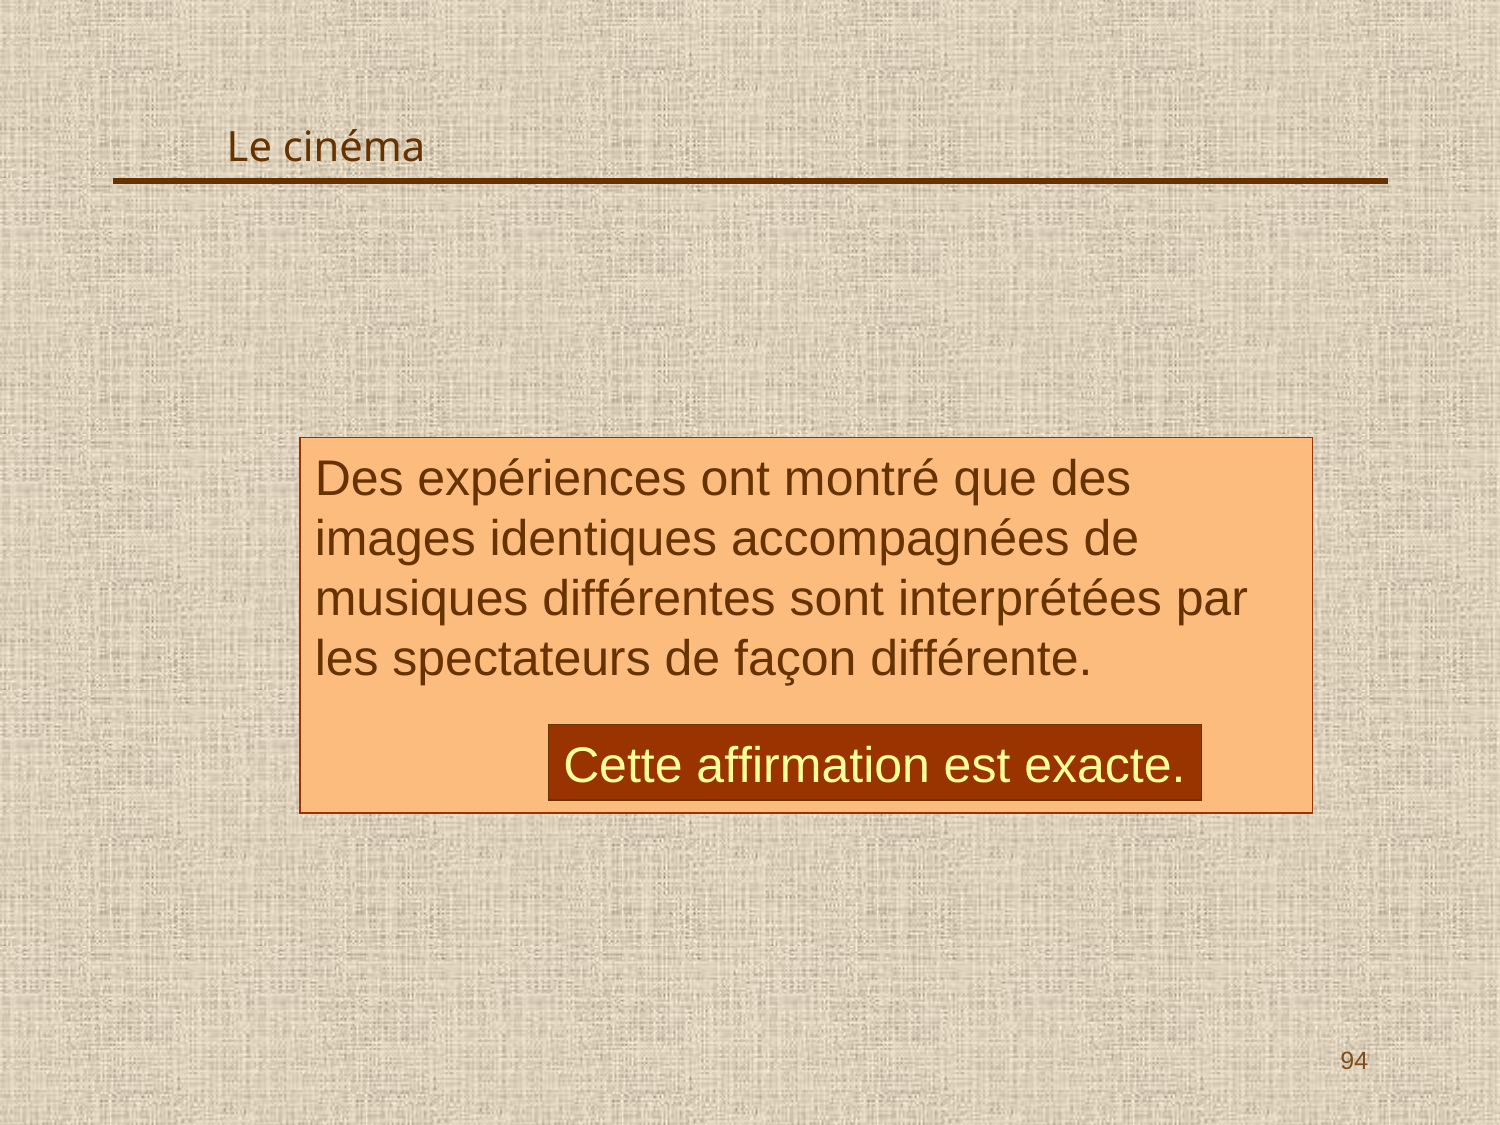

Le cinéma
Des expériences ont montré que des images identiques accompagnées de musiques différentes sont interprétées par les spectateurs de façon différente.
V / F ?
Cette affirmation est exacte.
94